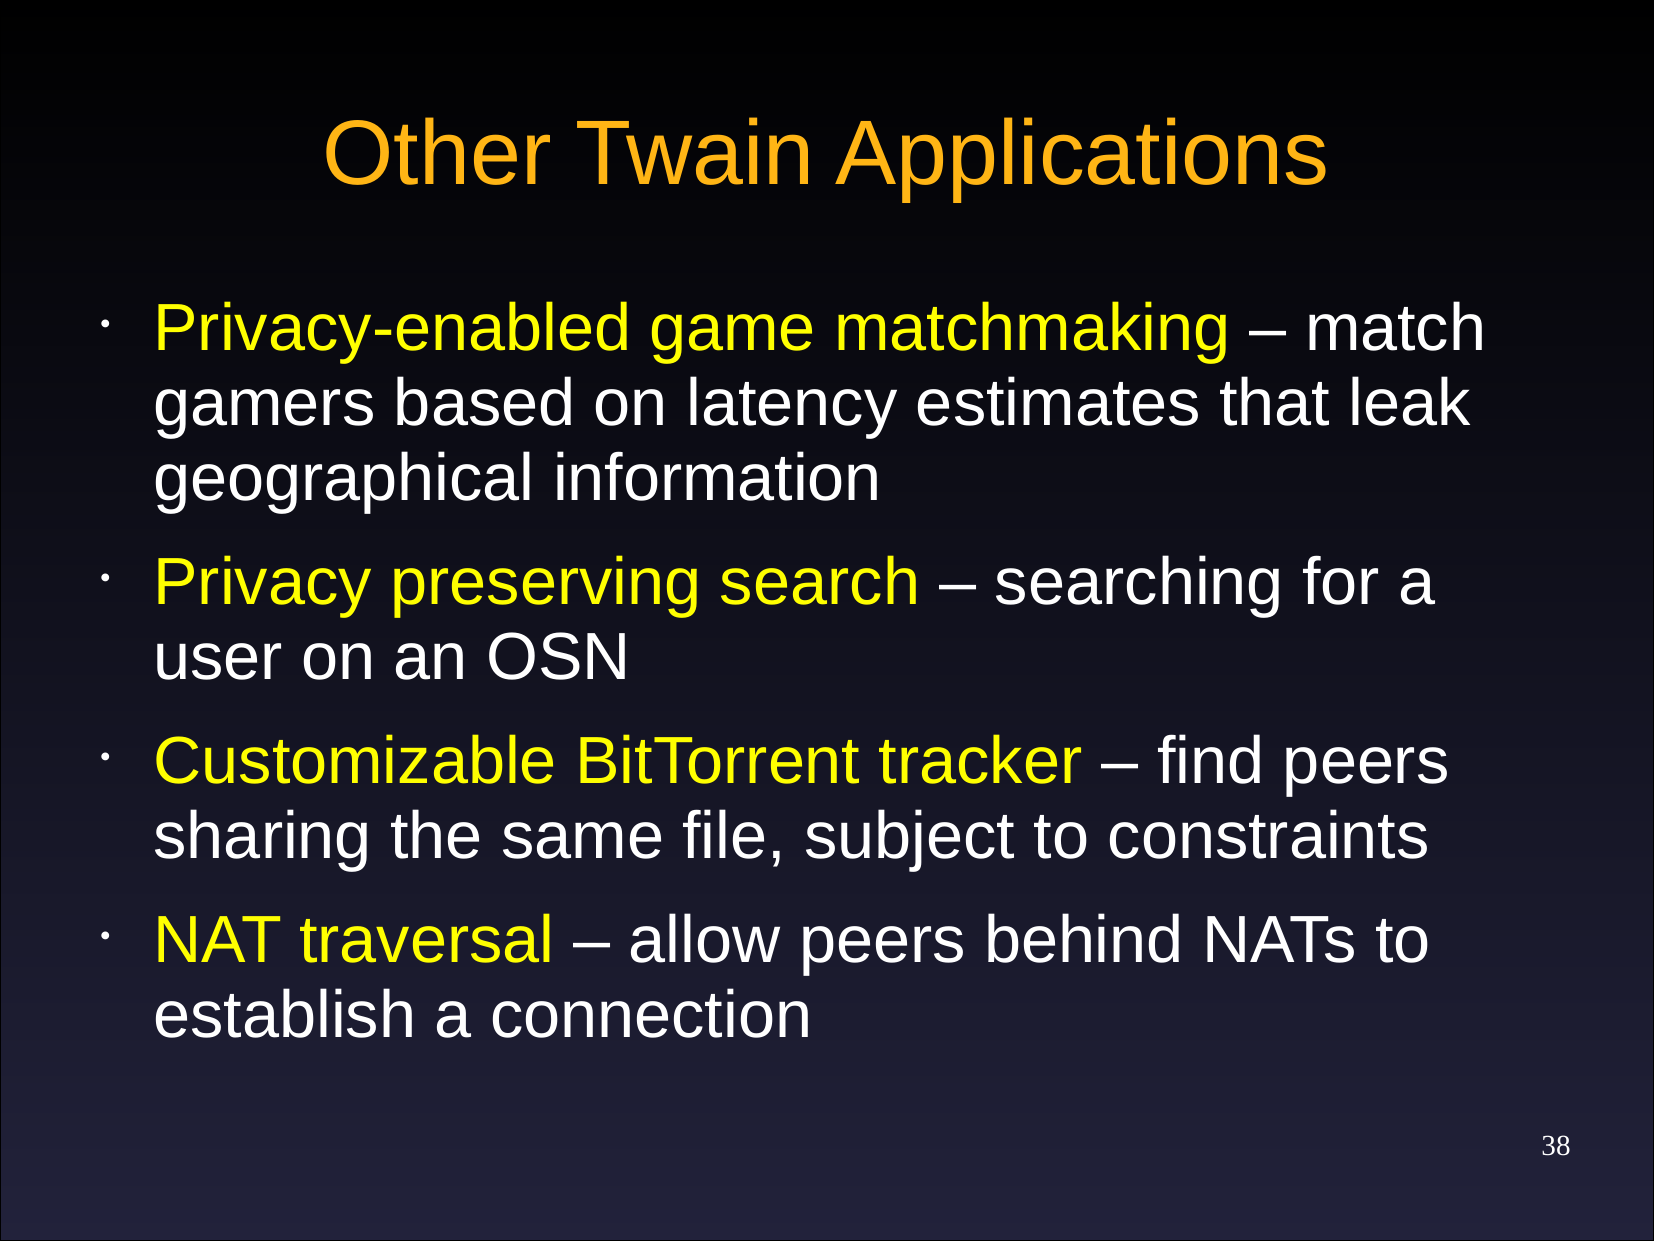

# Other Twain Applications
Privacy-enabled game matchmaking – match gamers based on latency estimates that leak geographical information
Privacy preserving search – searching for a user on an OSN
Customizable BitTorrent tracker – find peers sharing the same file, subject to constraints
NAT traversal – allow peers behind NATs to establish a connection
38